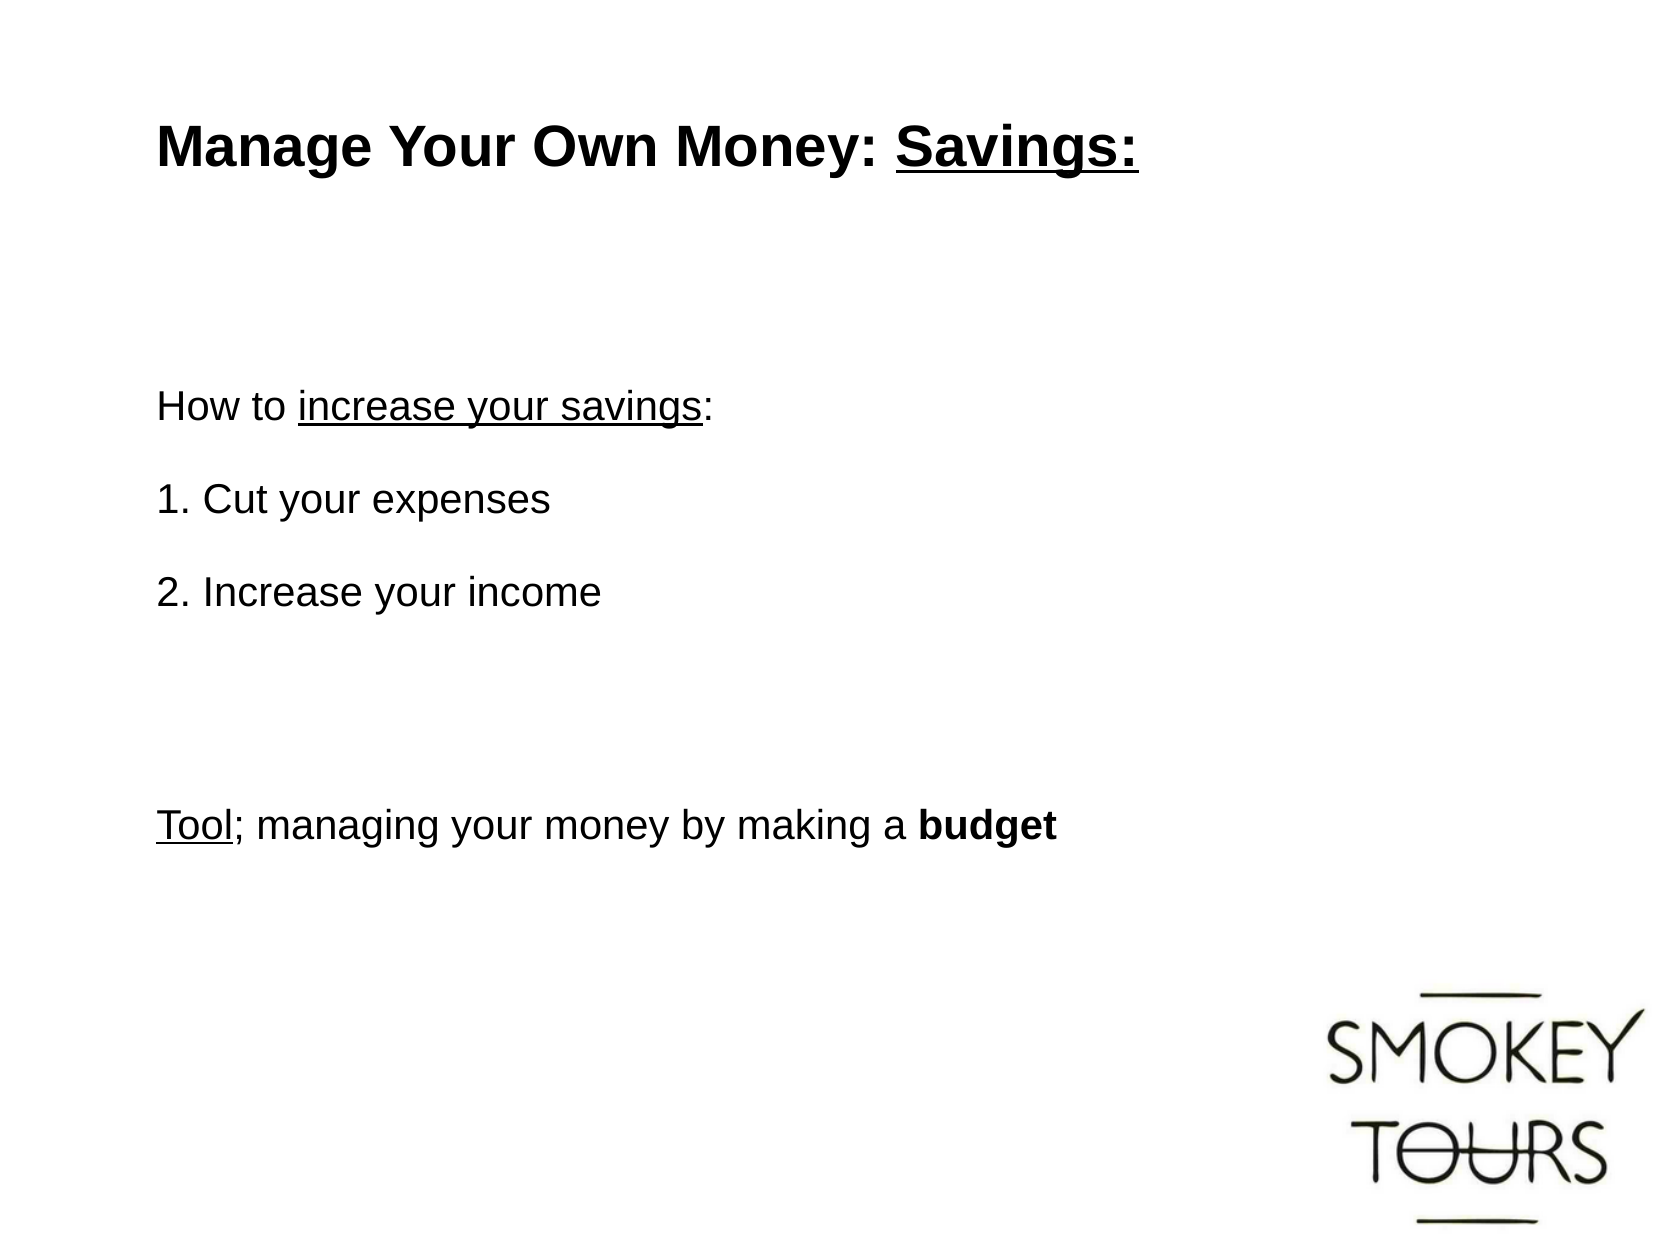

Manage Your Own Money: Savings:
How to increase your savings:
1. Cut your expenses
2. Increase your income
Tool; managing your money by making a budget